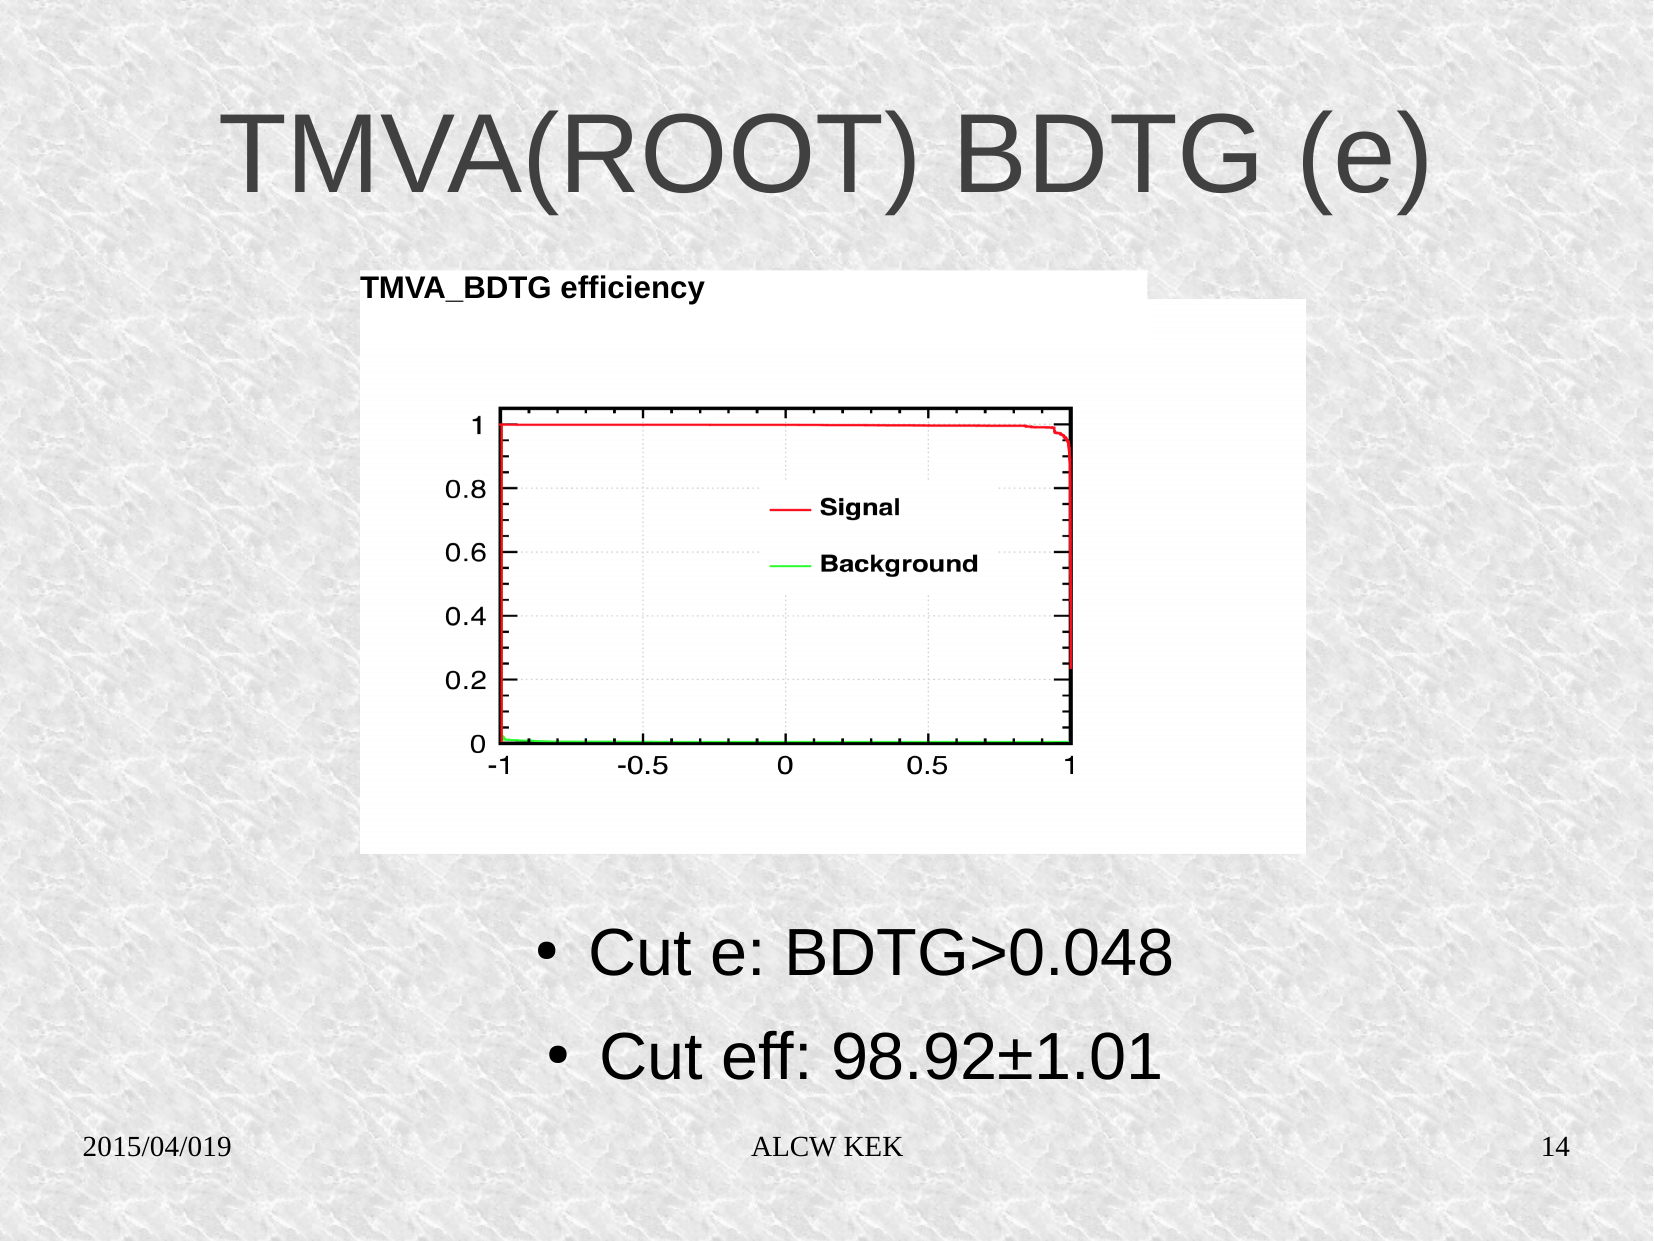

# TMVA(ROOT) BDTG (e)
TMVA_BDTG efficiency
Cut e: BDTG>0.048
Cut eff: 98.92±1.01
2015/04/019
ALCW KEK
14